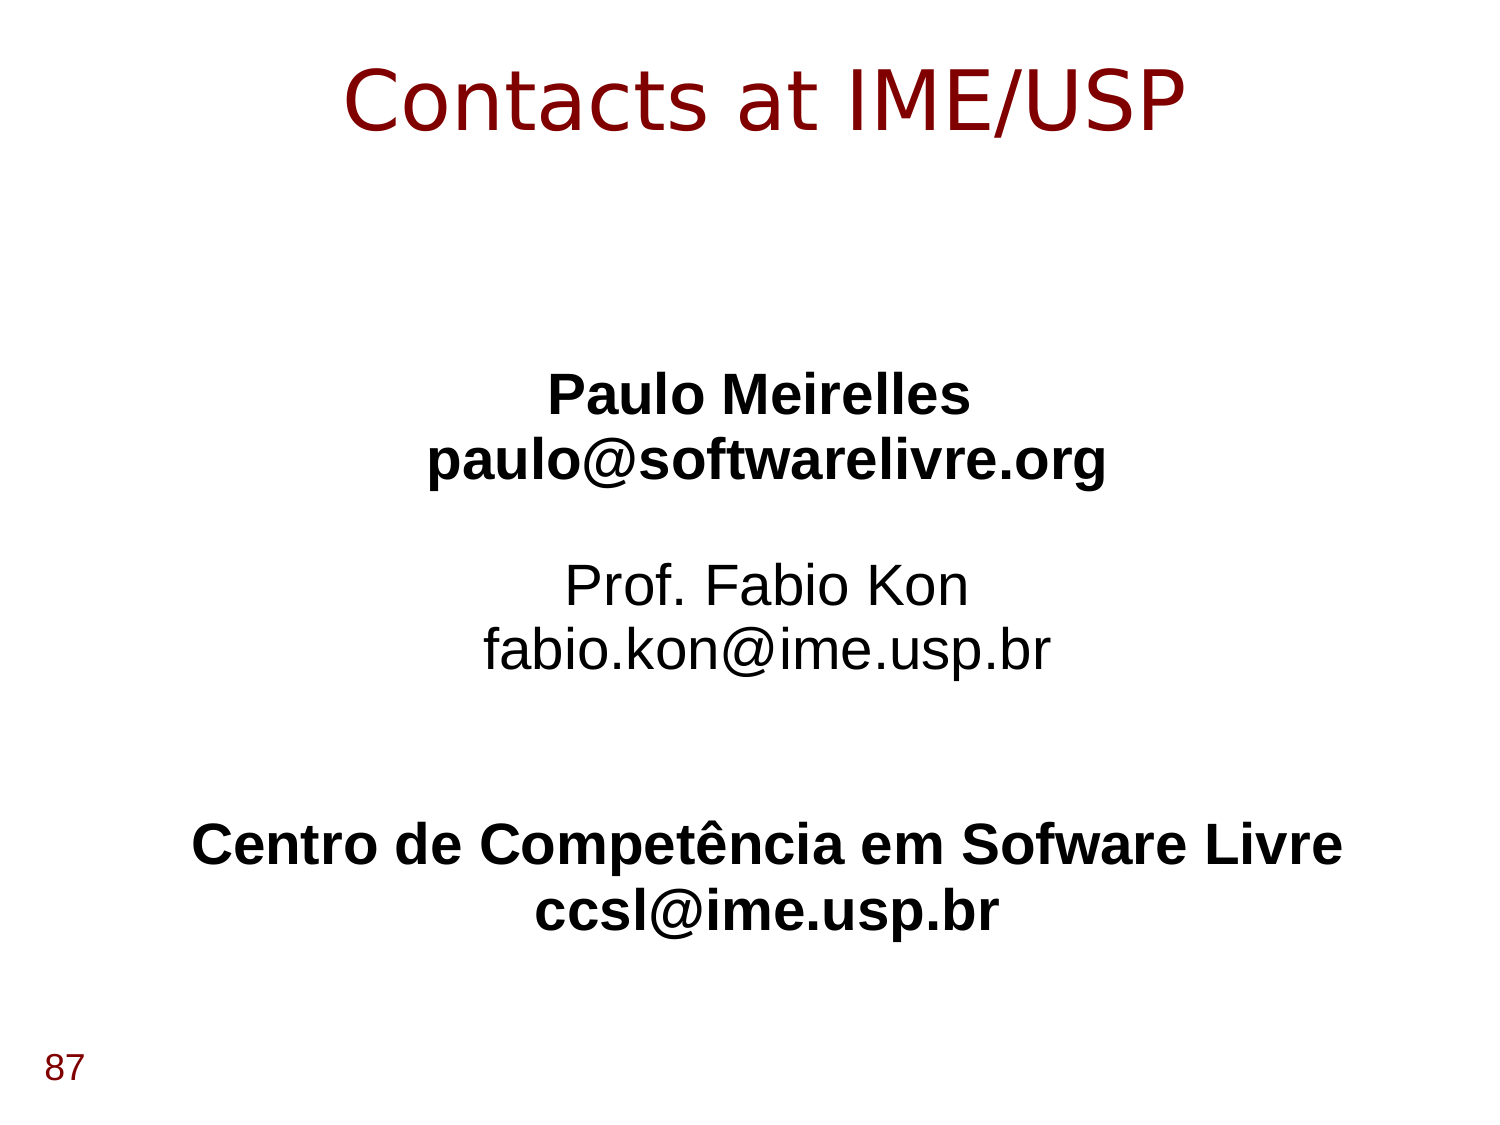

# Contacts at IME/USP
Paulo Meirelles
paulo@softwarelivre.org
Prof. Fabio Kon
fabio.kon@ime.usp.br
Centro de Competência em Sofware Livre
ccsl@ime.usp.br